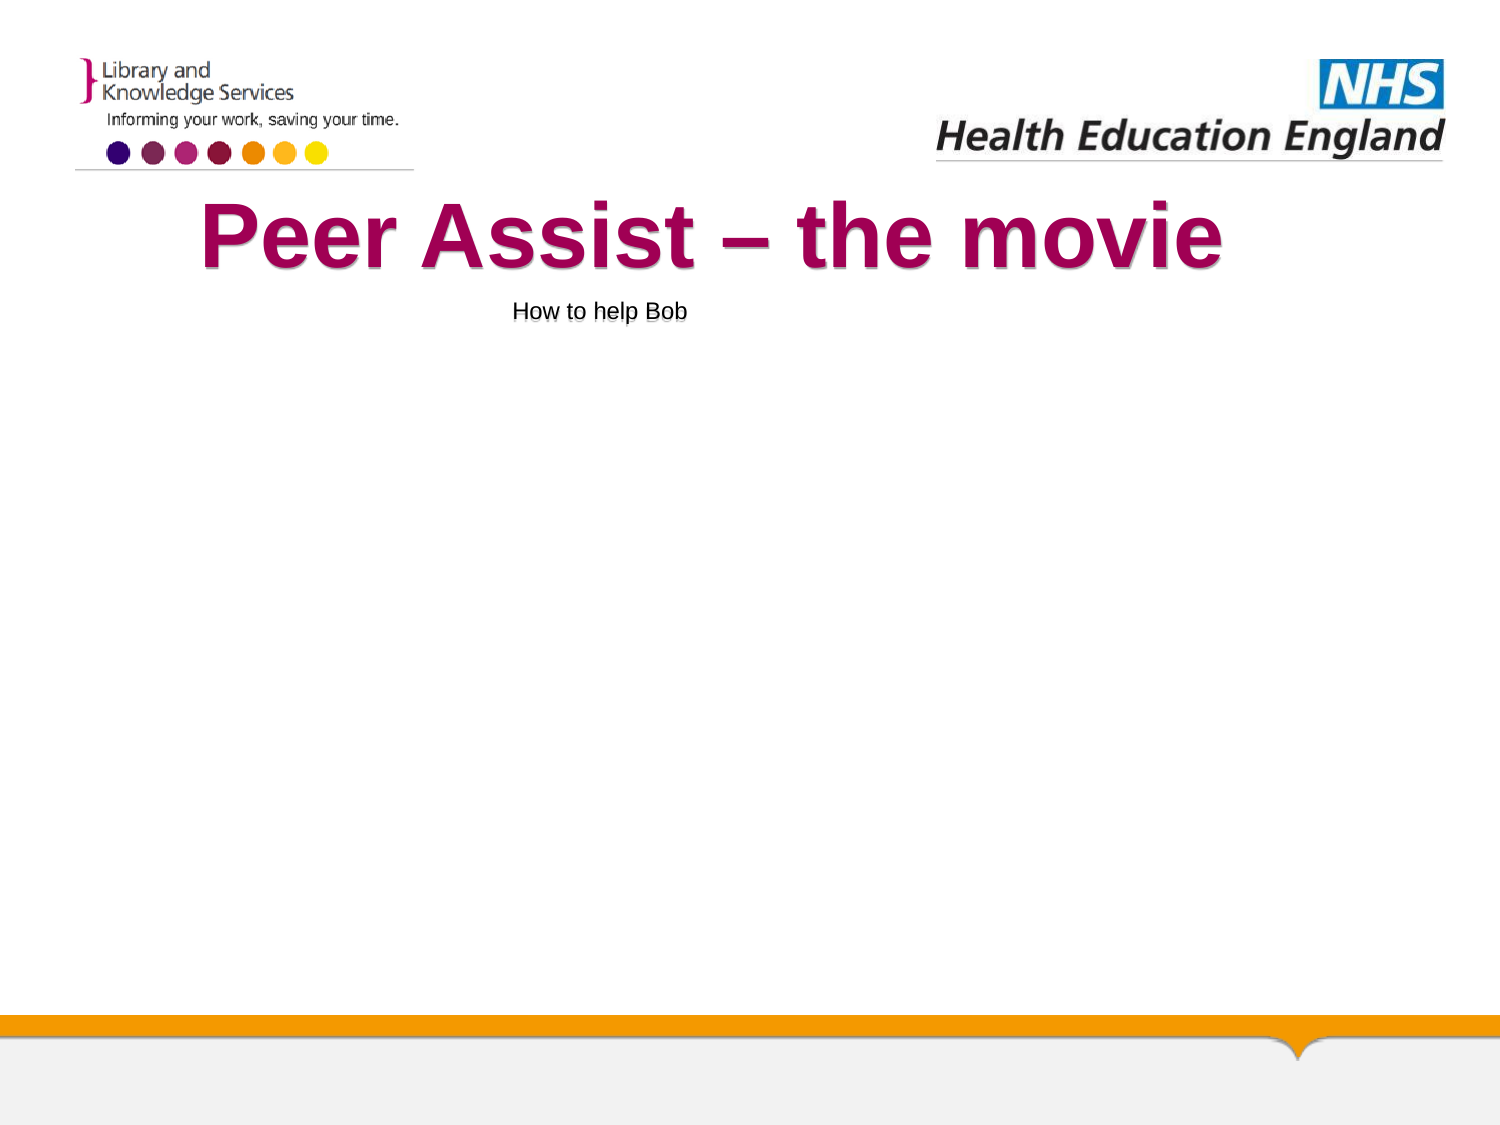

# Peer Assist – the movie
How to help Bob